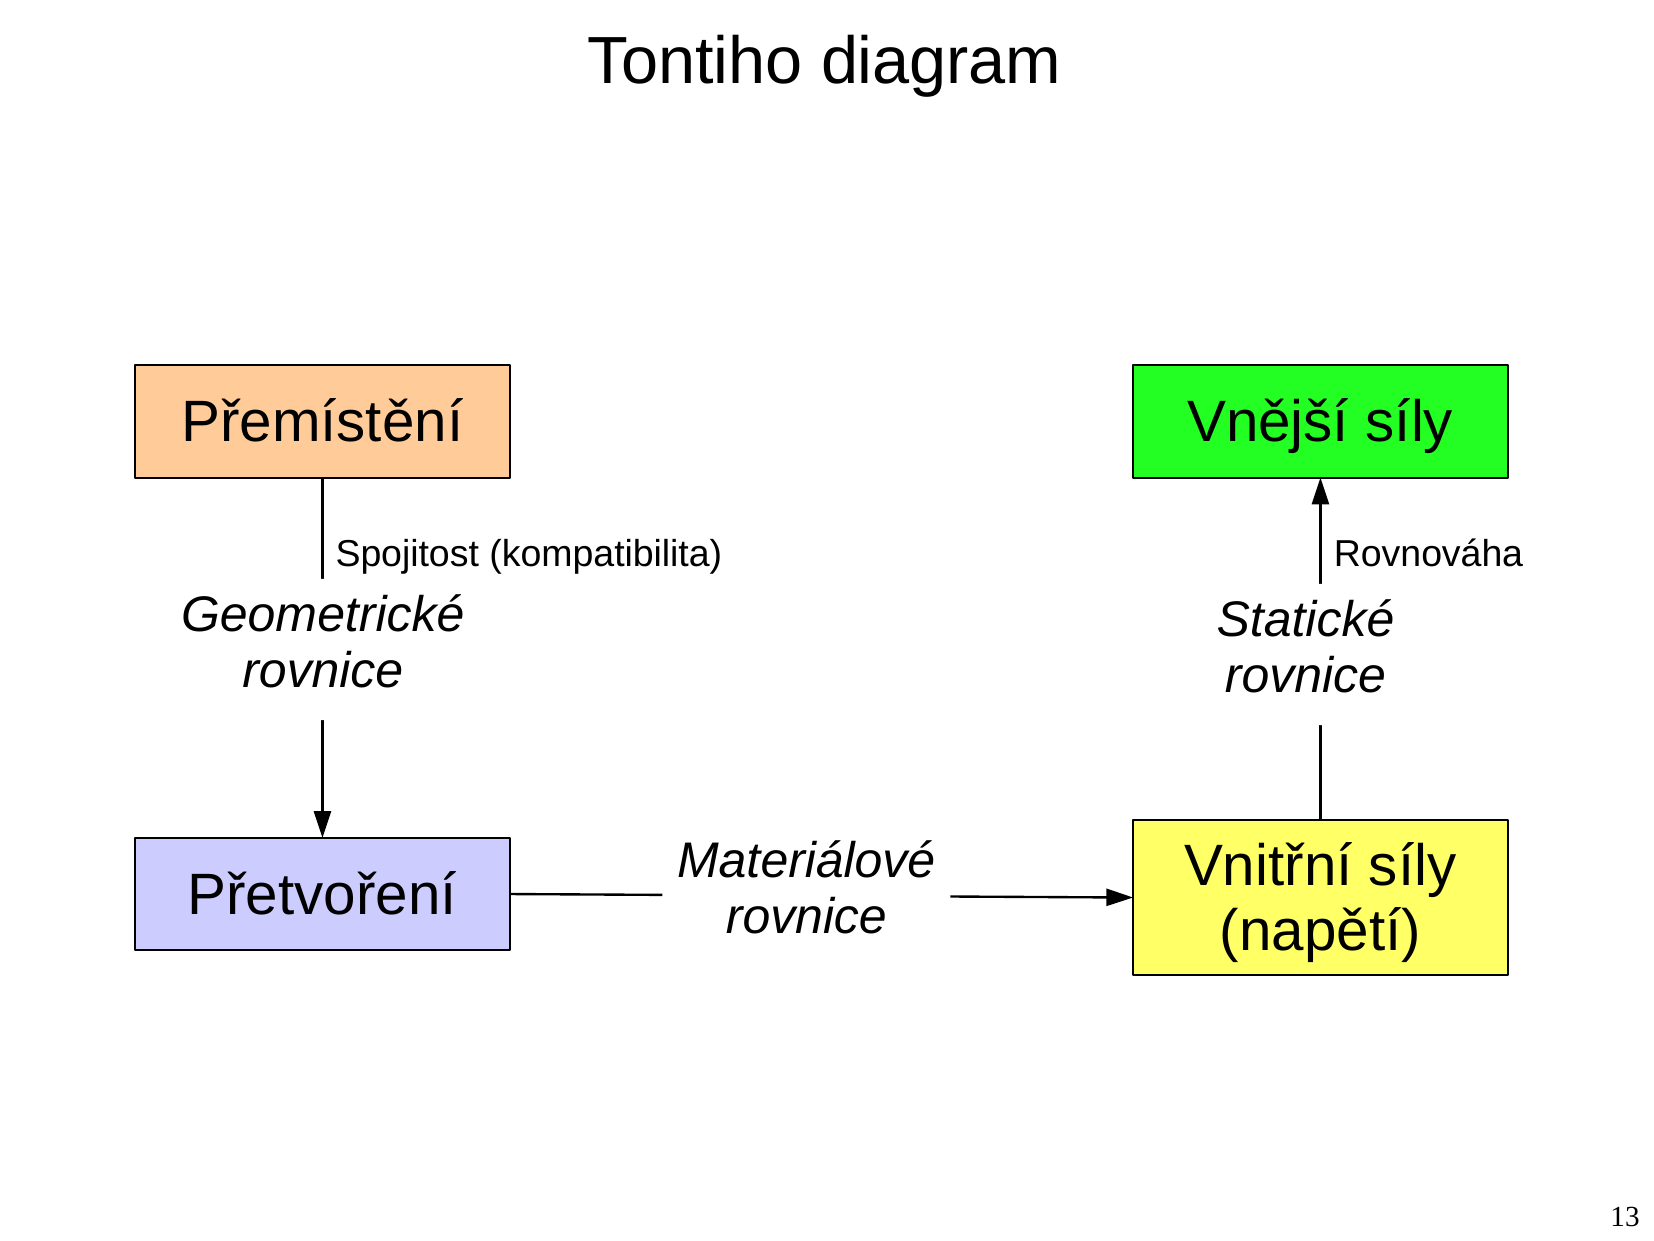

# Tontiho diagram
Vnější síly
Přemístění
Spojitost (kompatibilita)
Rovnováha
Geometrické
rovnice
Statické
rovnice
Vnitřní síly
(napětí)
Materiálové
rovnice
Přetvoření
13